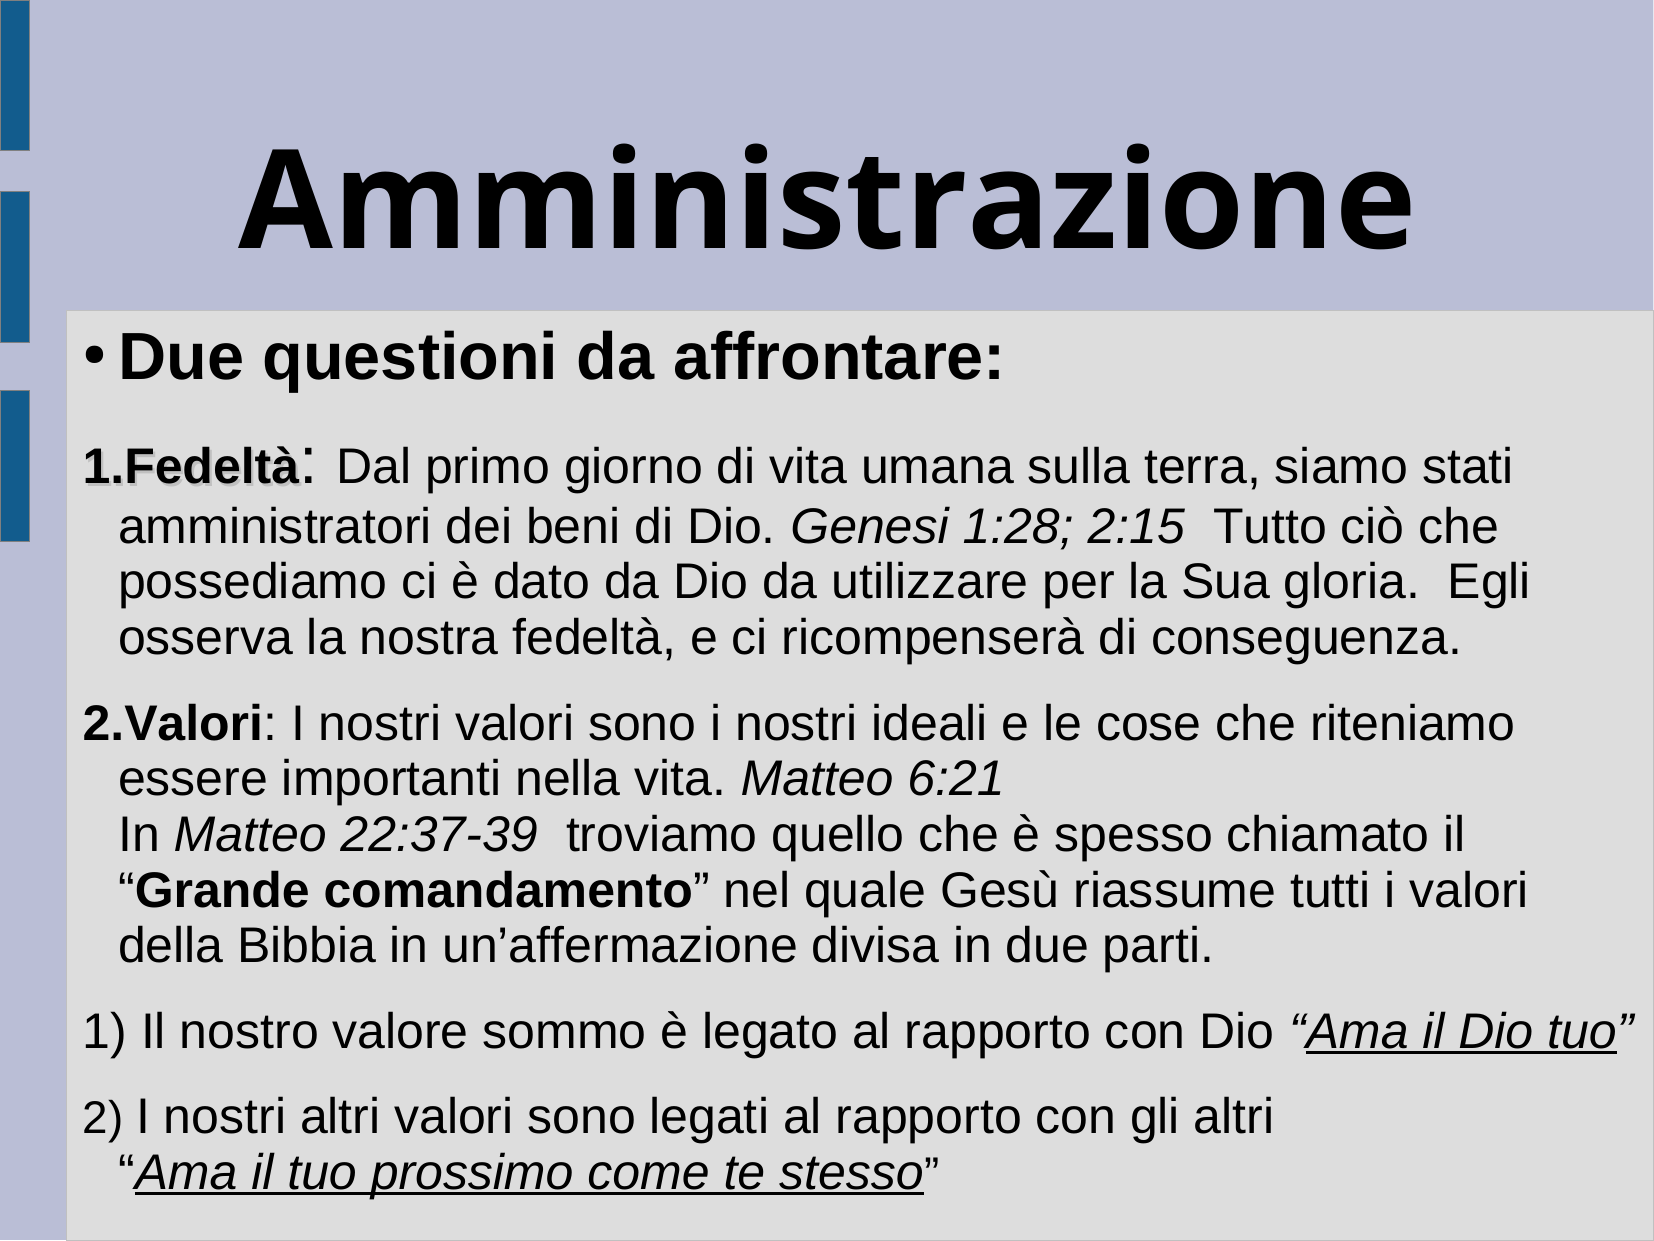

# Amministrazione
Due questioni da affrontare:
Fedeltà: Dal primo giorno di vita umana sulla terra, siamo stati amministratori dei beni di Dio. Genesi 1:28; 2:15 Tutto ciò che possediamo ci è dato da Dio da utilizzare per la Sua gloria. Egli osserva la nostra fedeltà, e ci ricompenserà di conseguenza.
Valori: I nostri valori sono i nostri ideali e le cose che riteniamo essere importanti nella vita. Matteo 6:21 In Matteo 22:37-39 troviamo quello che è spesso chiamato il “Grande comandamento” nel quale Gesù riassume tutti i valori della Bibbia in un’affermazione divisa in due parti.
 Il nostro valore sommo è legato al rapporto con Dio “Ama il Dio tuo”
 I nostri altri valori sono legati al rapporto con gli altri “Ama il tuo prossimo come te stesso”